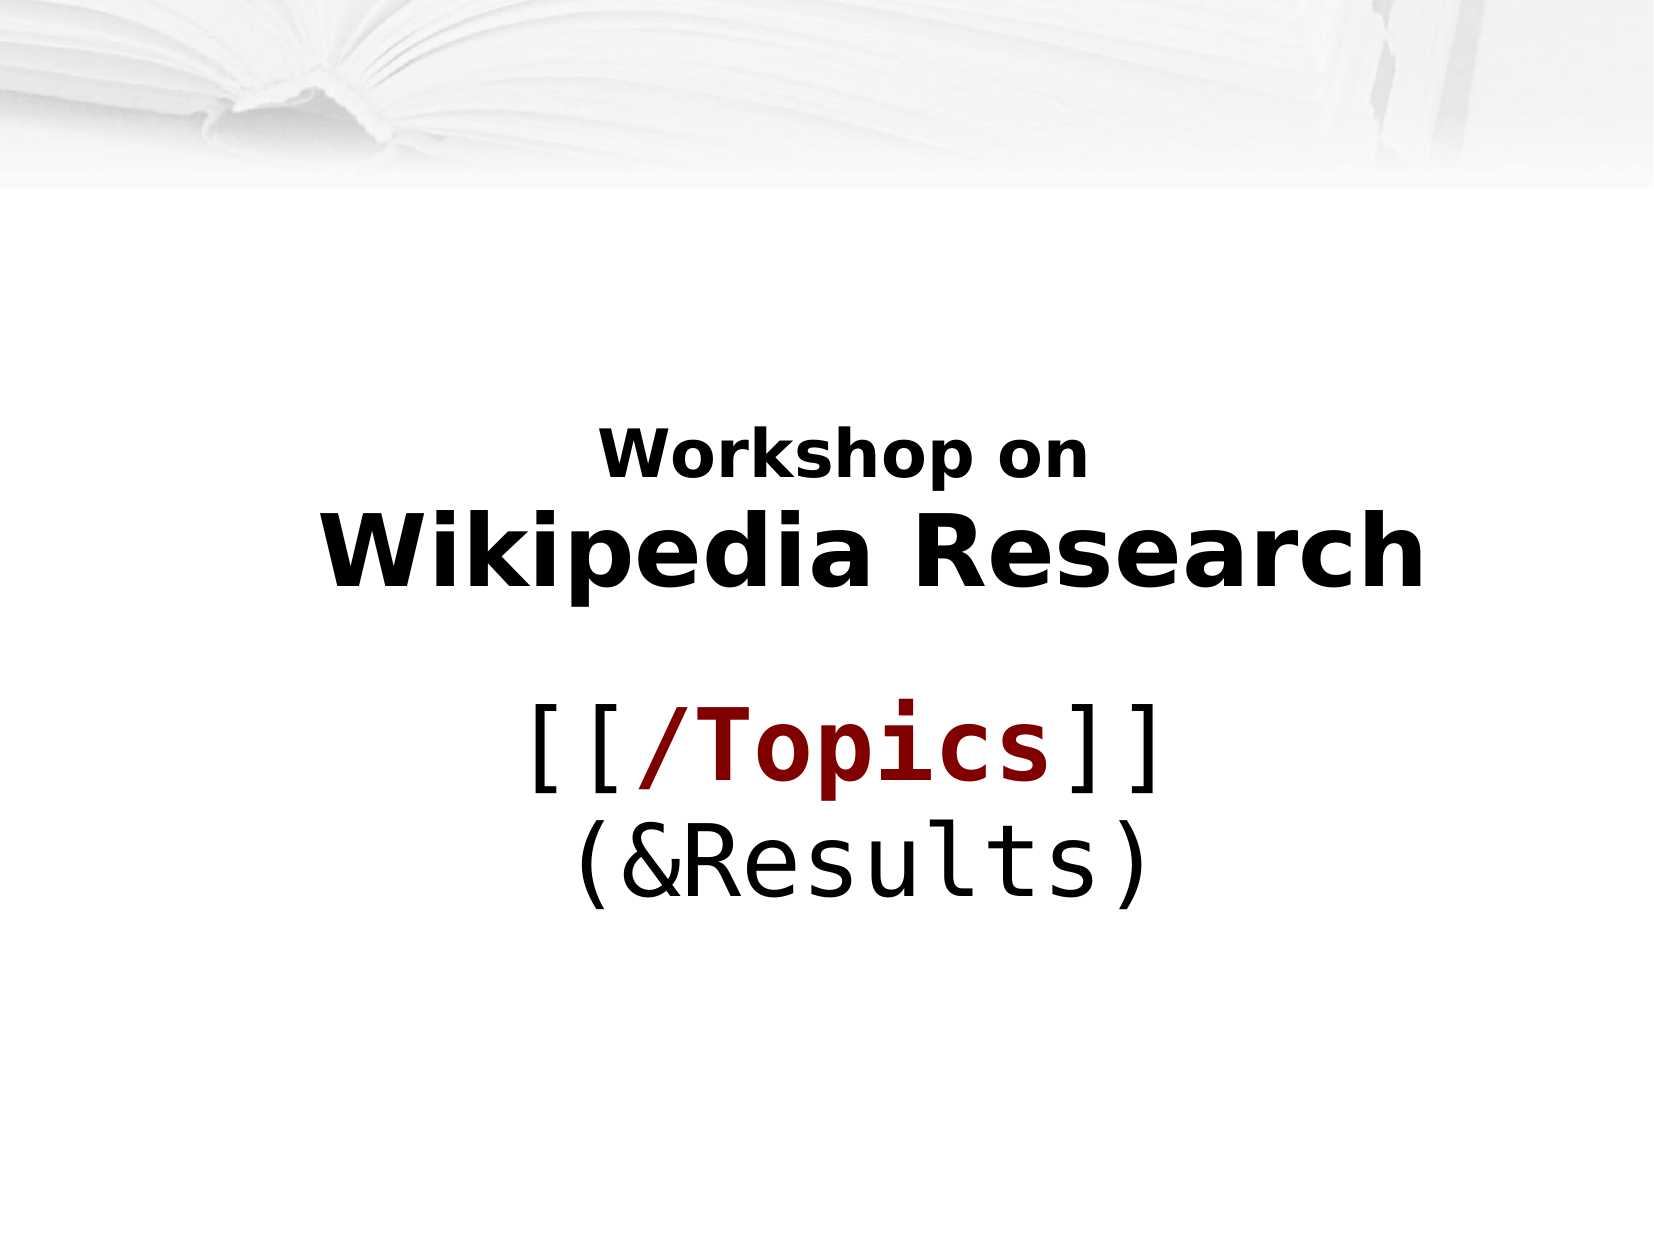

# Workshop on Wikipedia Research
[[/Topics]]
(&Results)